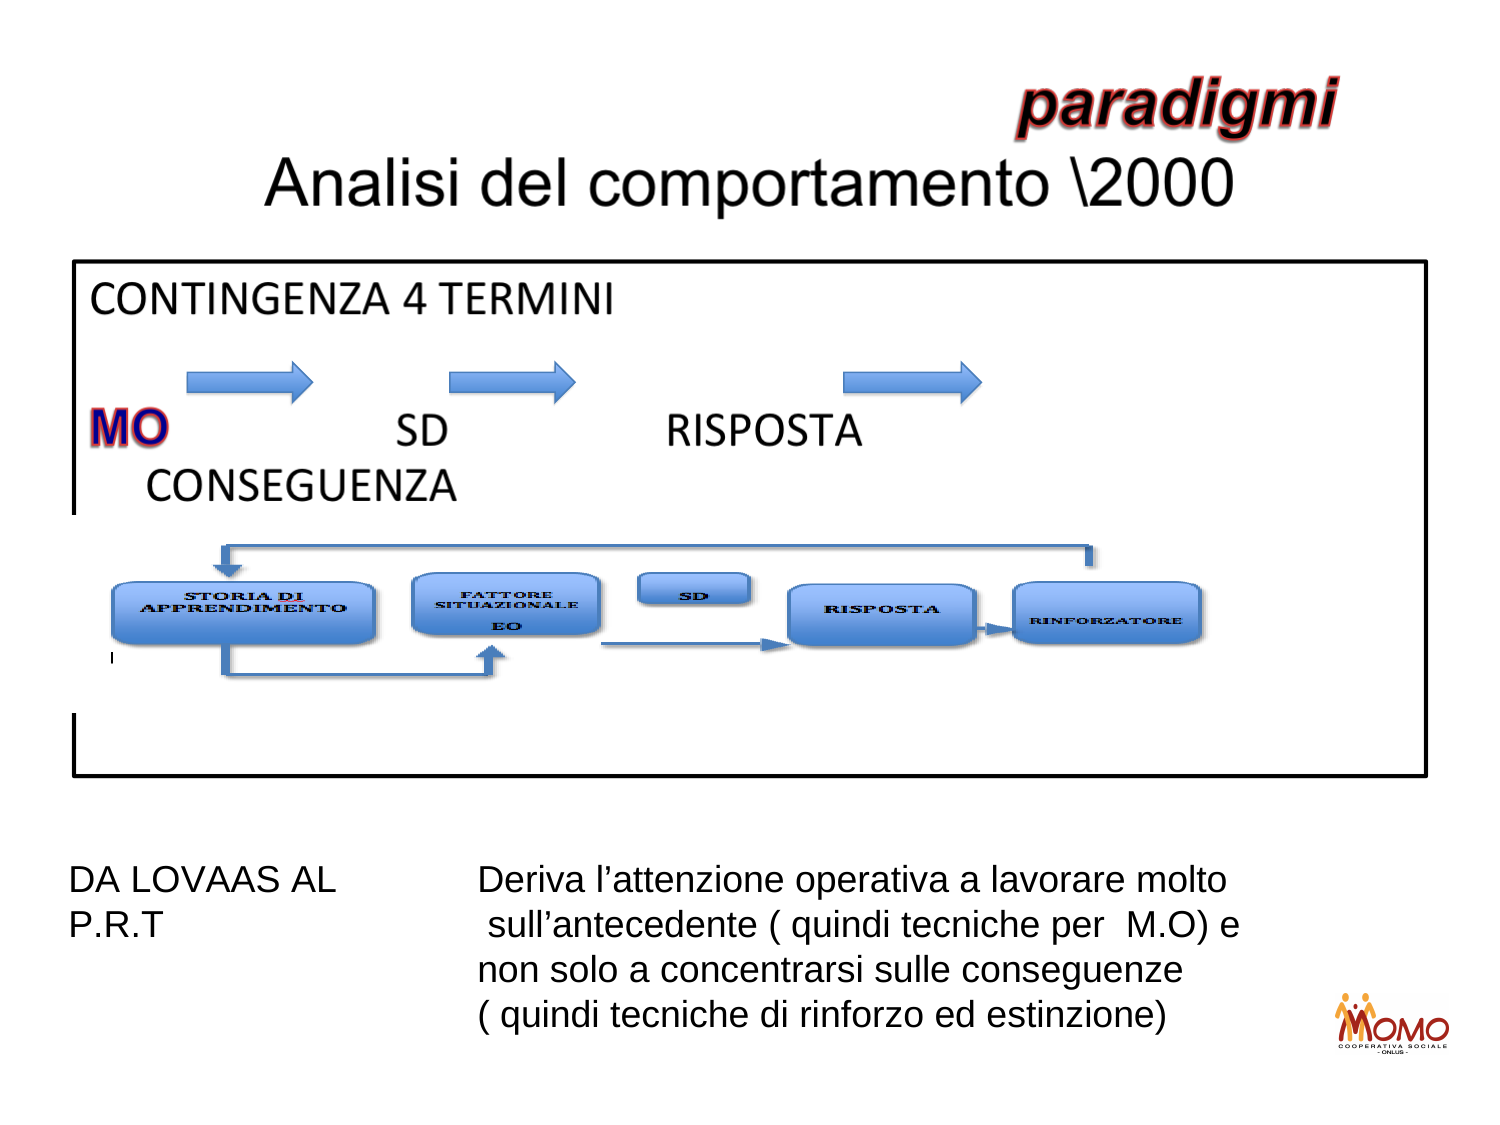

DA LOVAAS AL P.R.T
Deriva l’attenzione operativa a lavorare molto
 sull’antecedente ( quindi tecniche per M.O) e non solo a concentrarsi sulle conseguenze ( quindi tecniche di rinforzo ed estinzione)